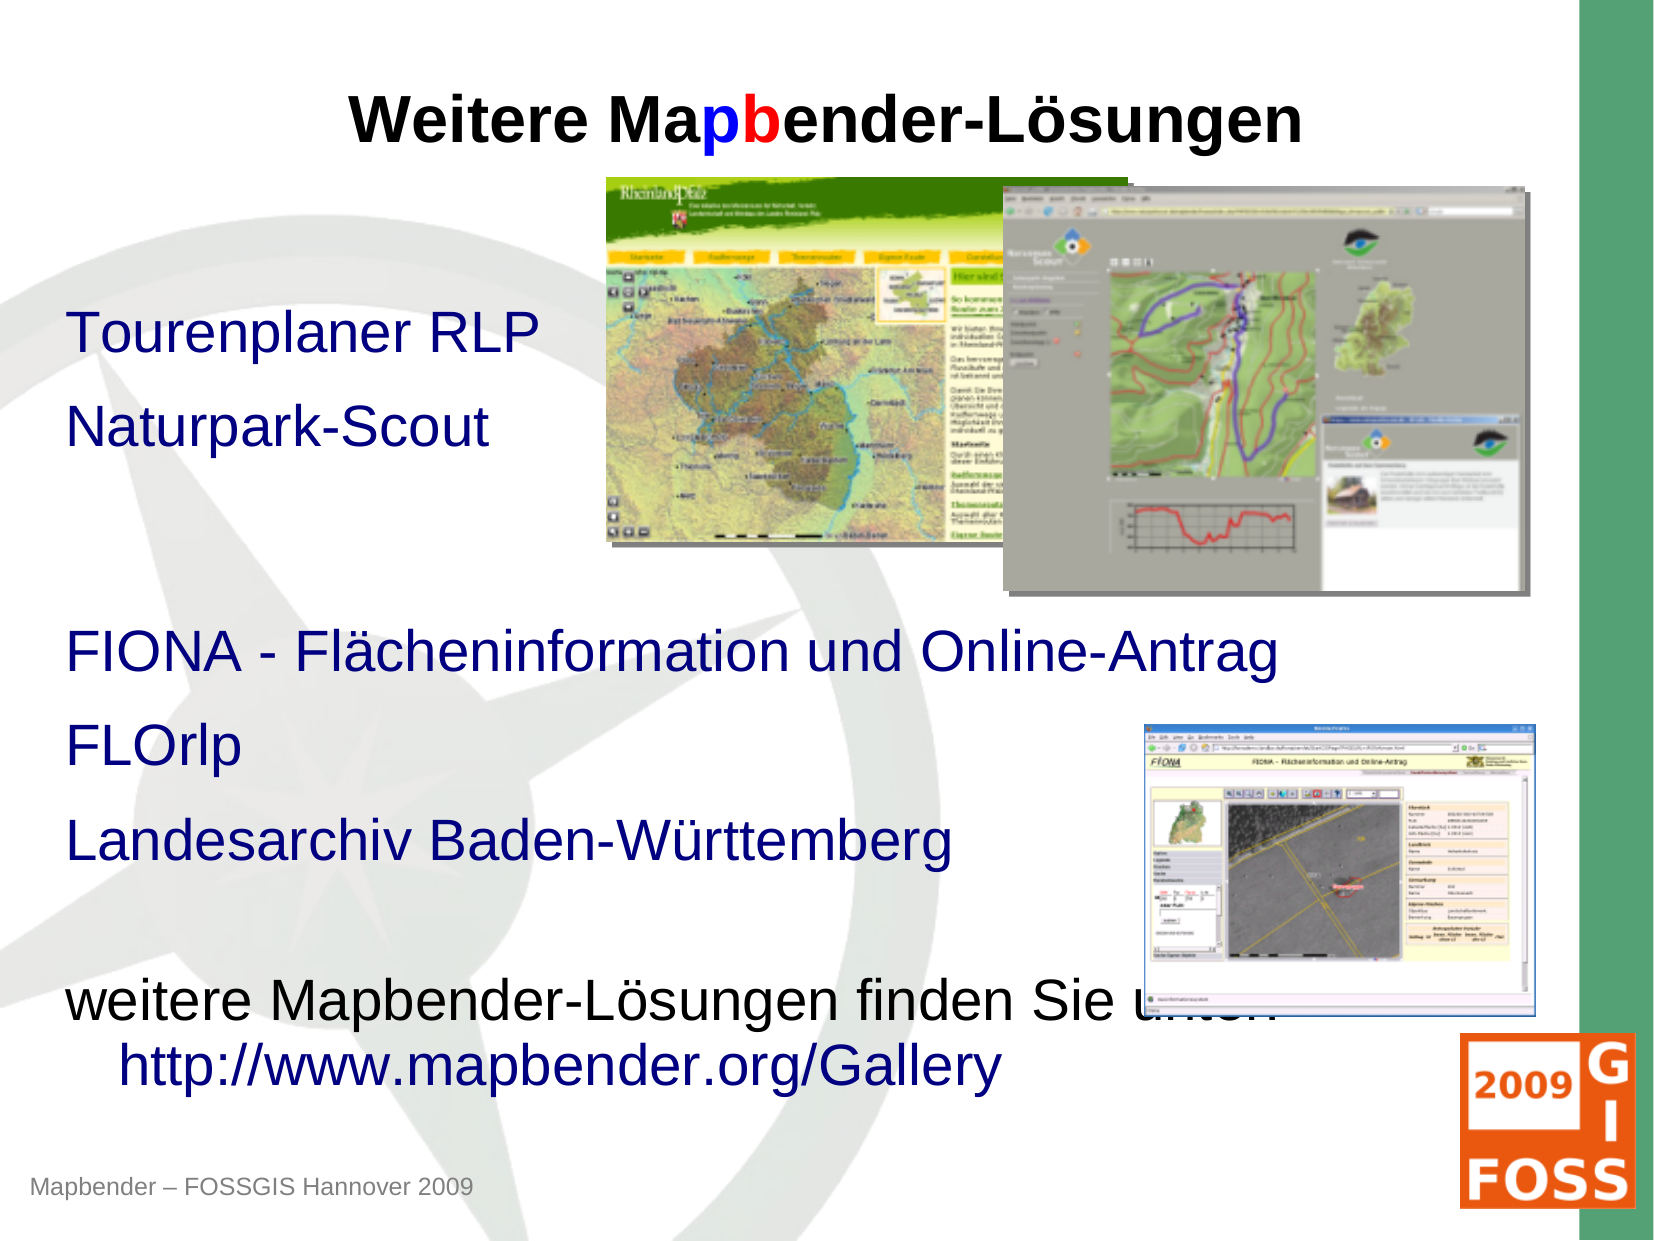

# Weitere Mapbender-Lösungen
Tourenplaner RLP
Naturpark-Scout
FIONA - Flächeninformation und Online-Antrag
FLOrlp
Landesarchiv Baden-Württemberg
weitere Mapbender-Lösungen finden Sie unter: http://www.mapbender.org/Gallery